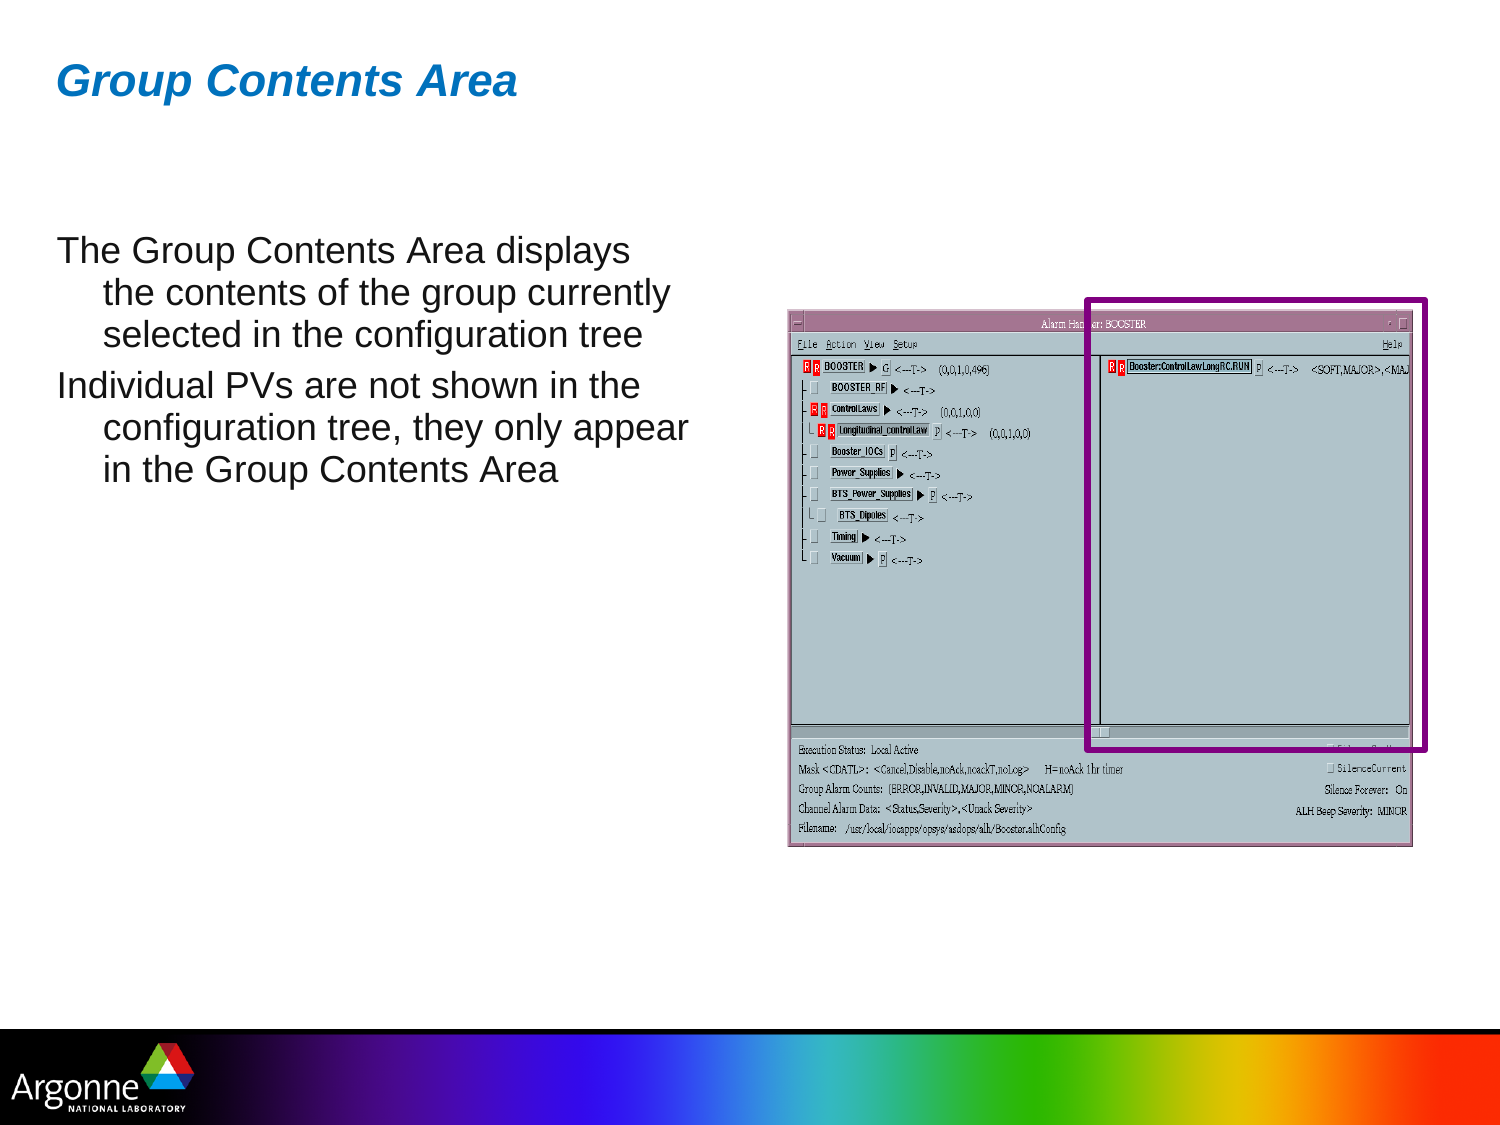

# Group Contents Area
The Group Contents Area displays the contents of the group currently selected in the configuration tree
Individual PVs are not shown in the configuration tree, they only appear in the Group Contents Area